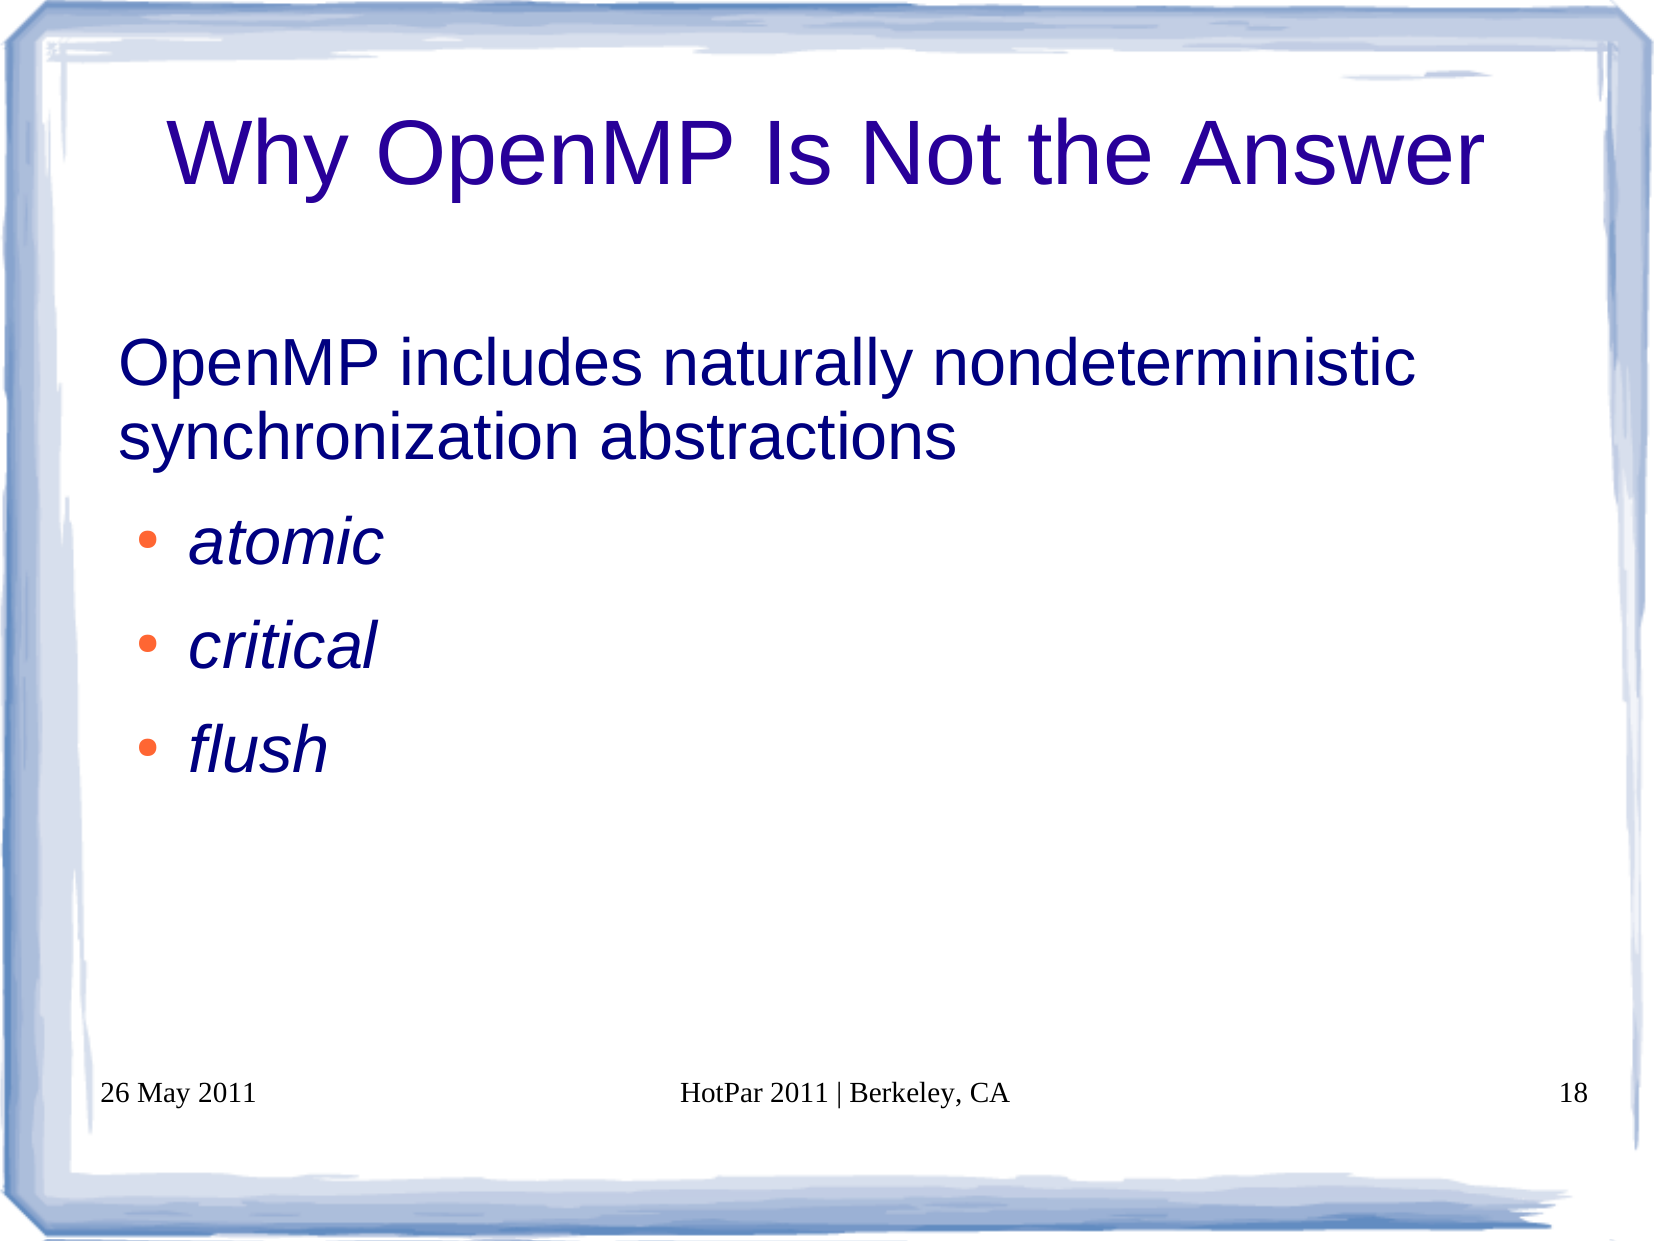

# Why OpenMP Is Not the Answer
OpenMP includes naturally nondeterministic synchronization abstractions
atomic
critical
flush
26 May 2011
HotPar 2011 | Berkeley, CA
18